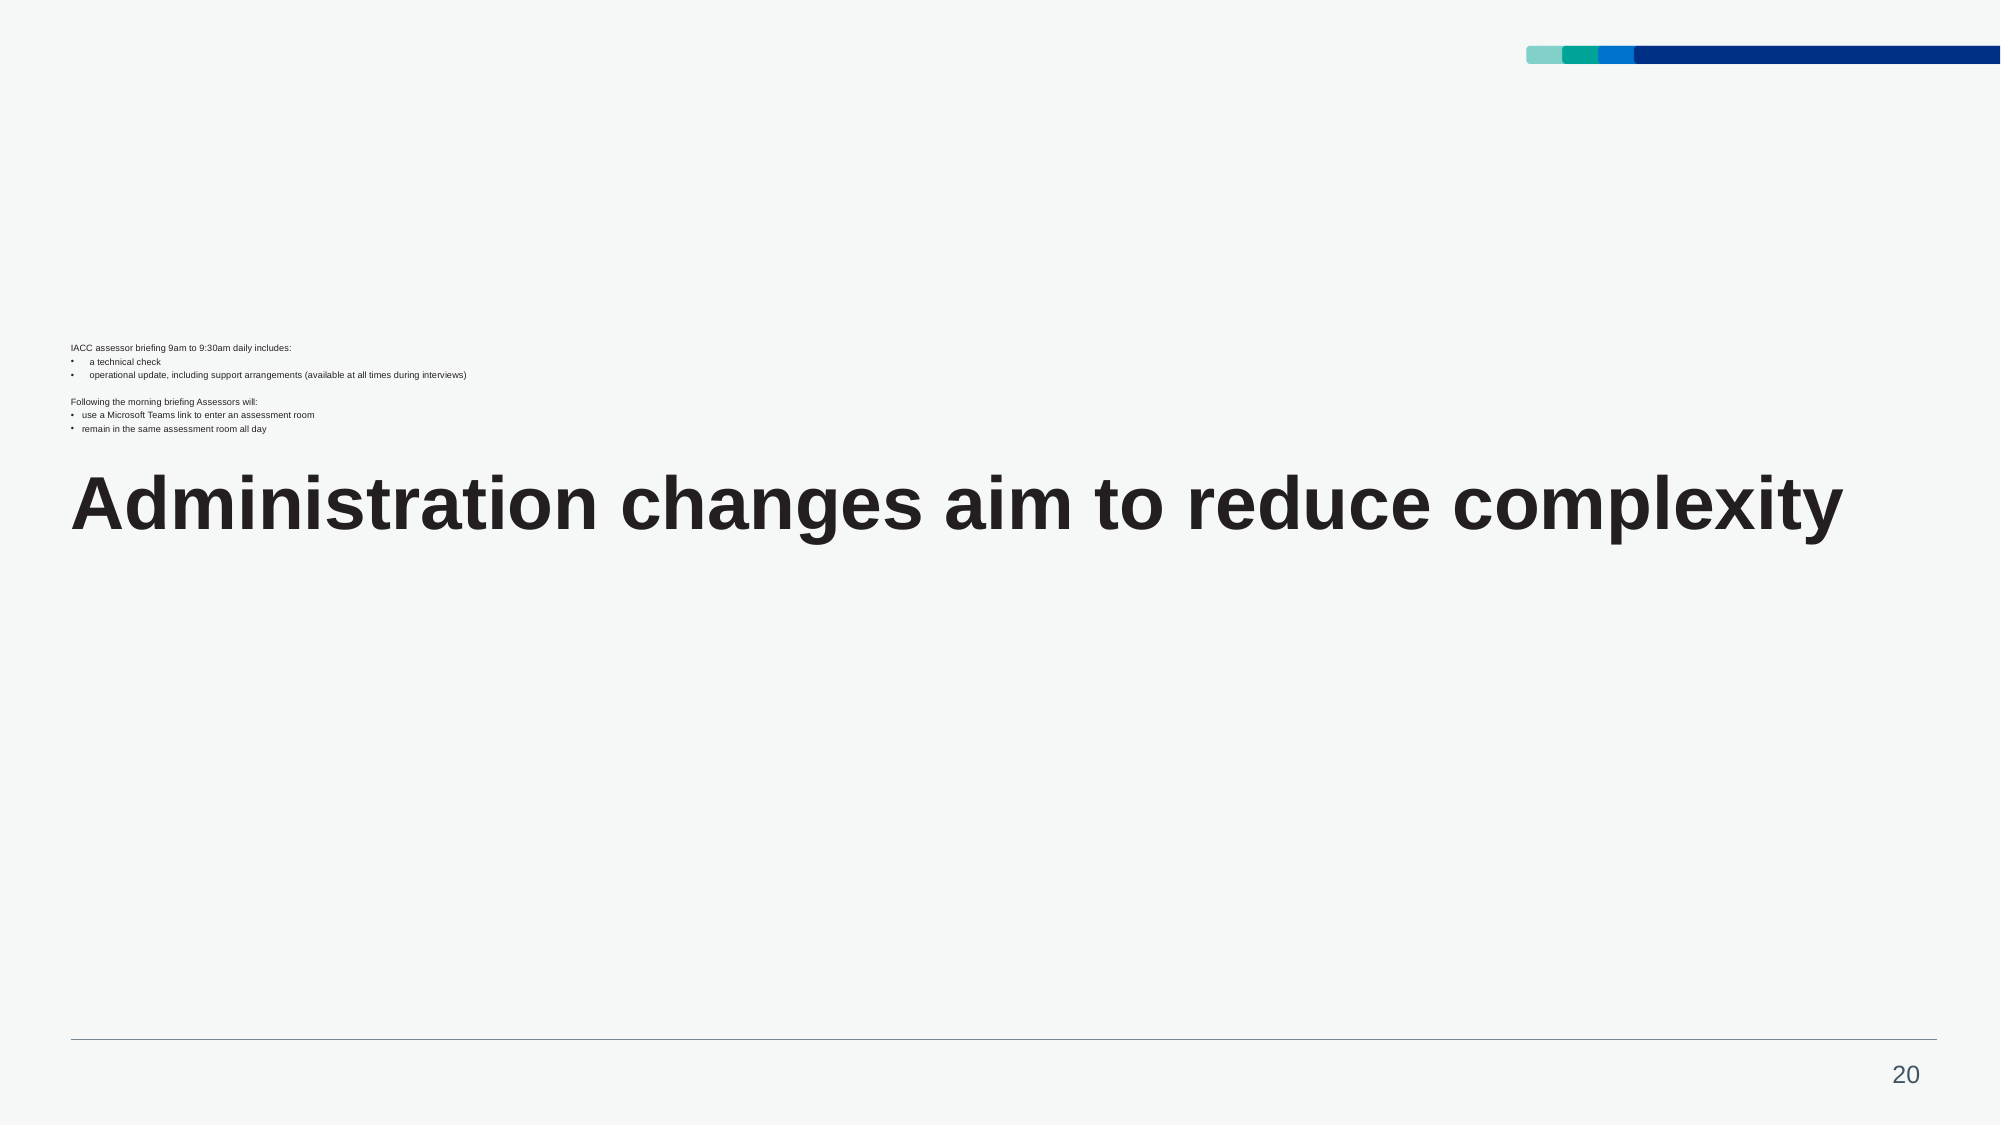

# IACC assessor briefing 9am to 9:30am daily includes:
a technical check
operational update, including support arrangements (available at all times during interviews)
Following the morning briefing Assessors will:
use a Microsoft Teams link to enter an assessment room
remain in the same assessment room all day
Administration changes aim to reduce complexity